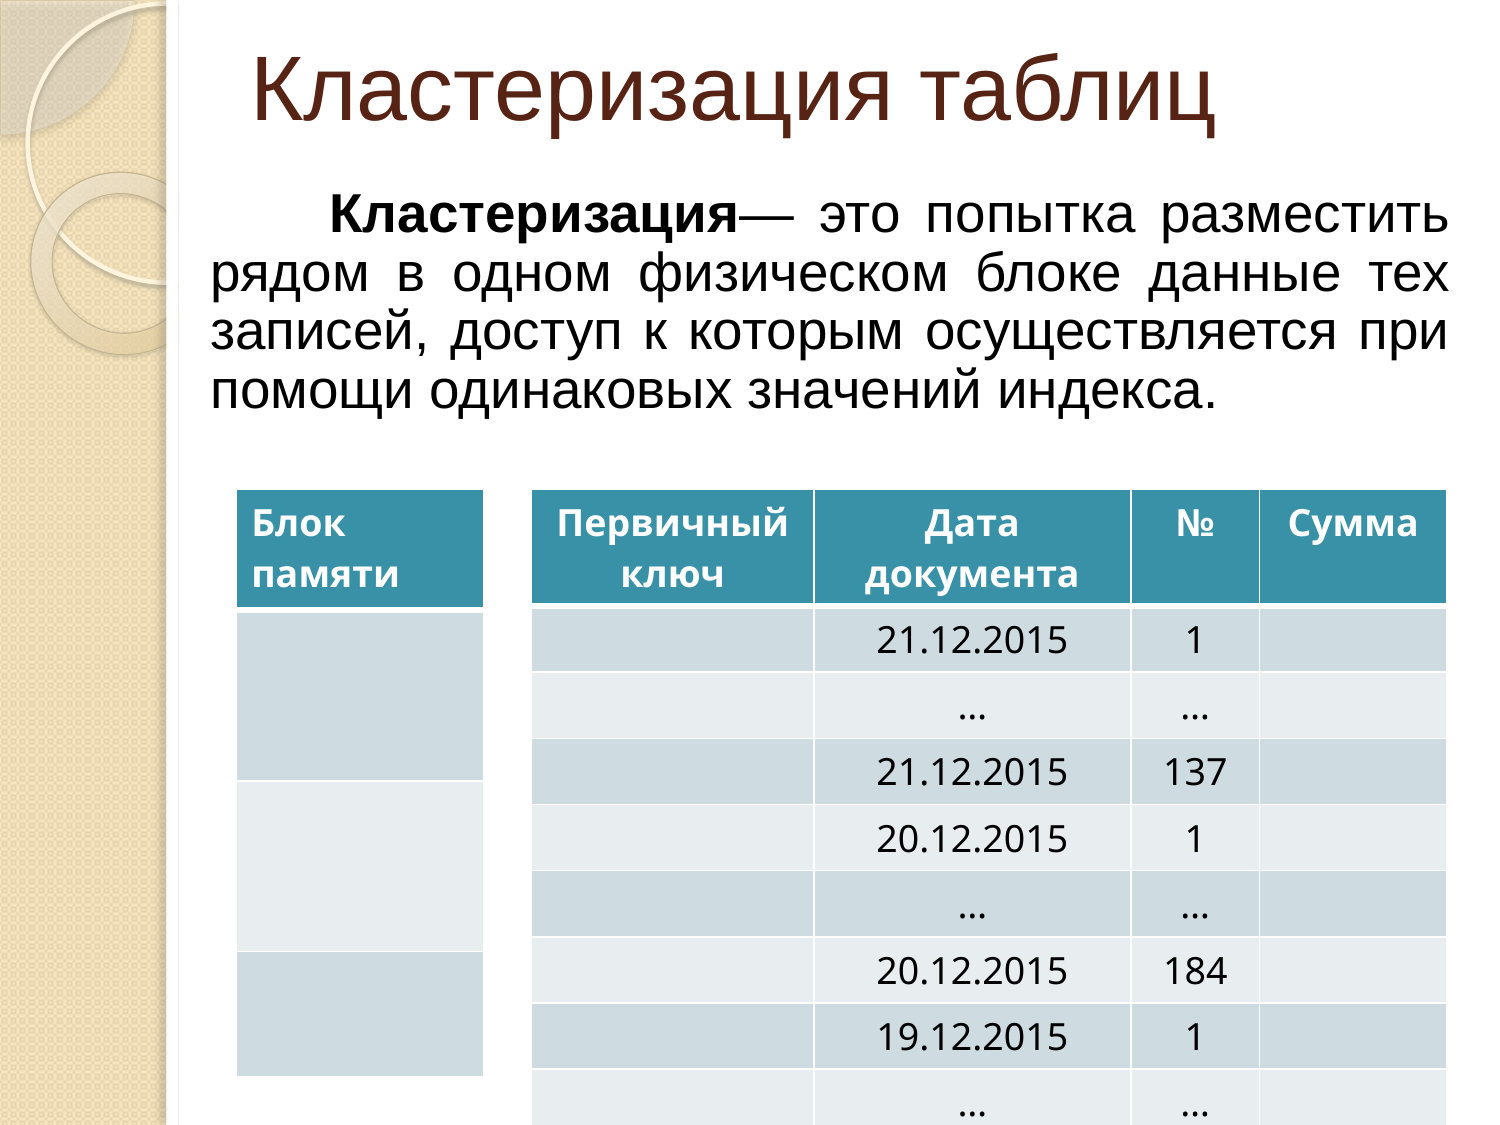

Кластеризация таблиц
# Кластеризация— это попытка разместить рядом в одном физическом блоке данные тех записей, доступ к которым осуществляется при помощи одинаковых значений индекса.
| Блок памяти |
| --- |
| |
| |
| |
| Первичный ключ | Дата документа | № | Сумма |
| --- | --- | --- | --- |
| | 21.12.2015 | 1 | |
| | … | … | |
| | 21.12.2015 | 137 | |
| | 20.12.2015 | 1 | |
| | … | … | |
| | 20.12.2015 | 184 | |
| | 19.12.2015 | 1 | |
| | … | … | |